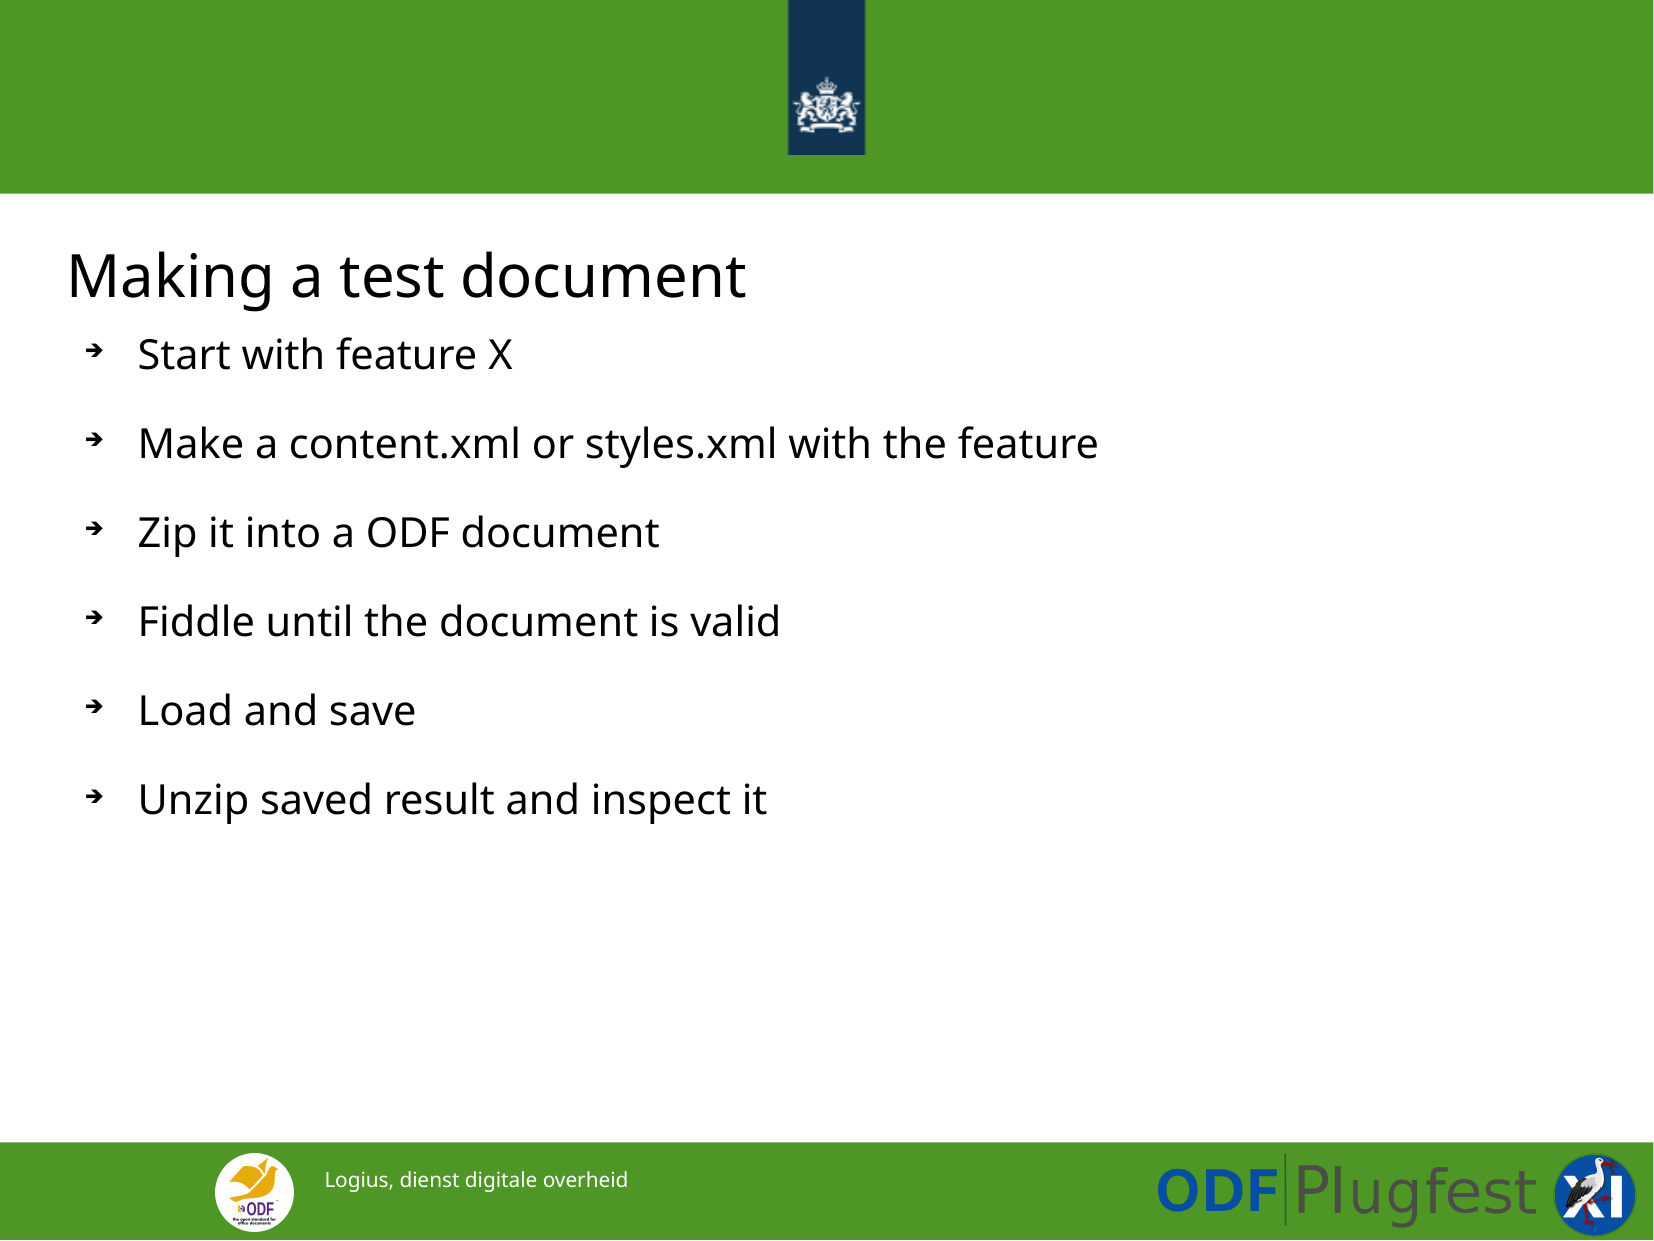

# Making a test document
Start with feature X
Make a content.xml or styles.xml with the feature
Zip it into a ODF document
Fiddle until the document is valid
Load and save
Unzip saved result and inspect it